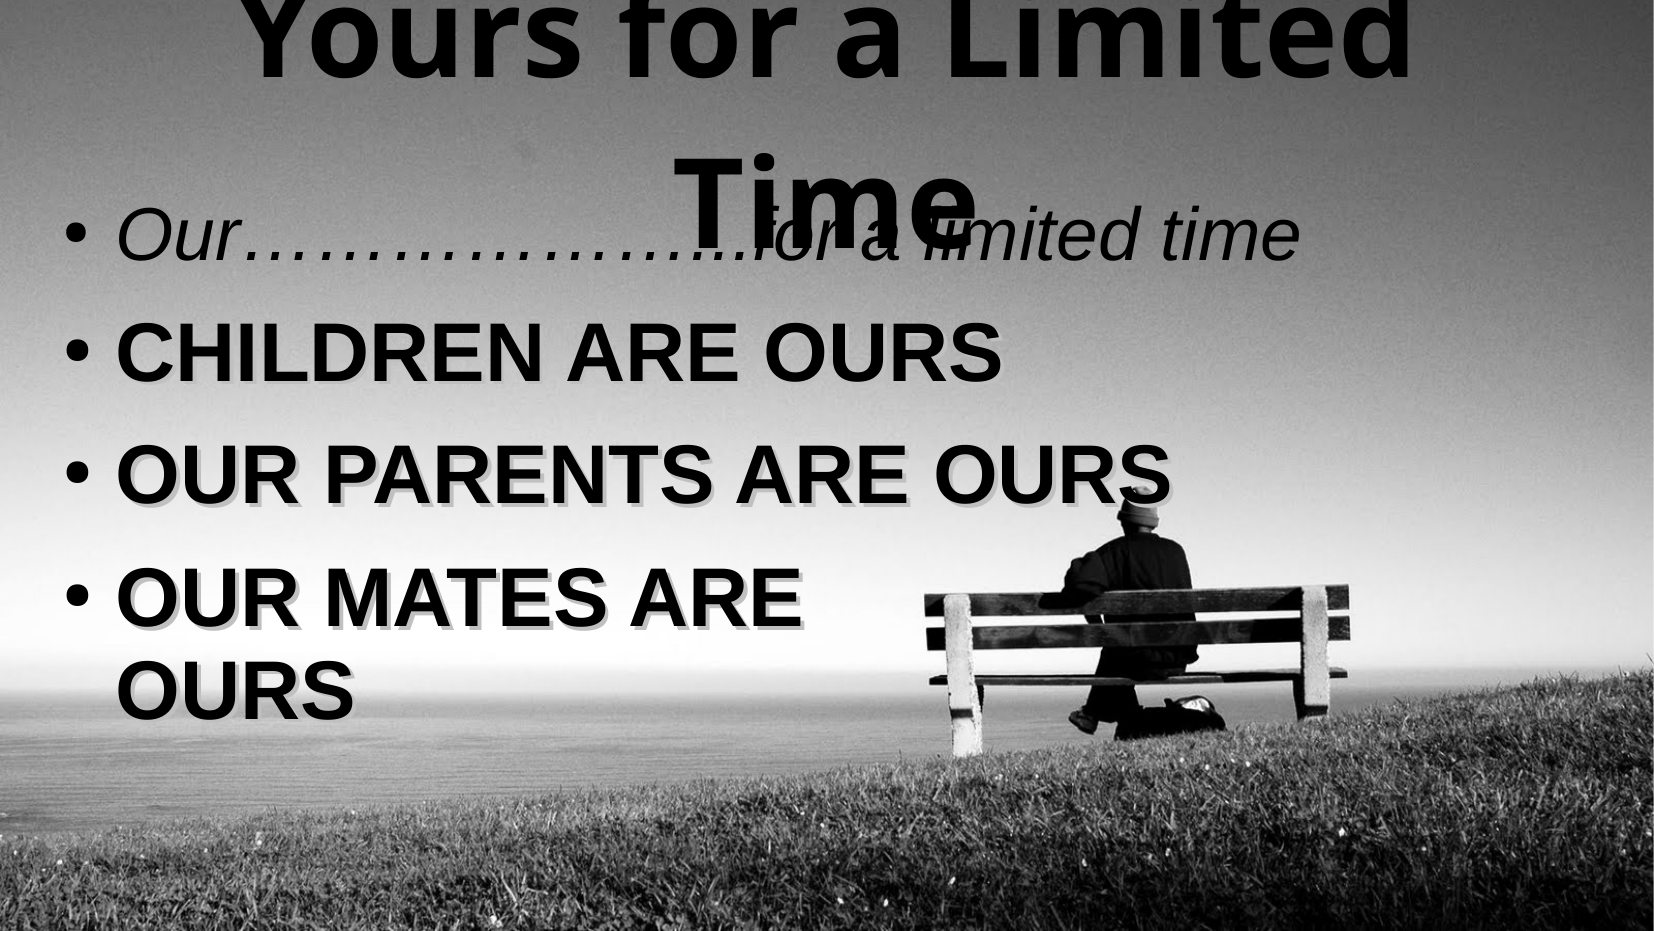

# Yours for a Limited Time
Our………………...for a limited time
CHILDREN ARE OURS
OUR PARENTS ARE OURS
OUR MATES ARE OURS